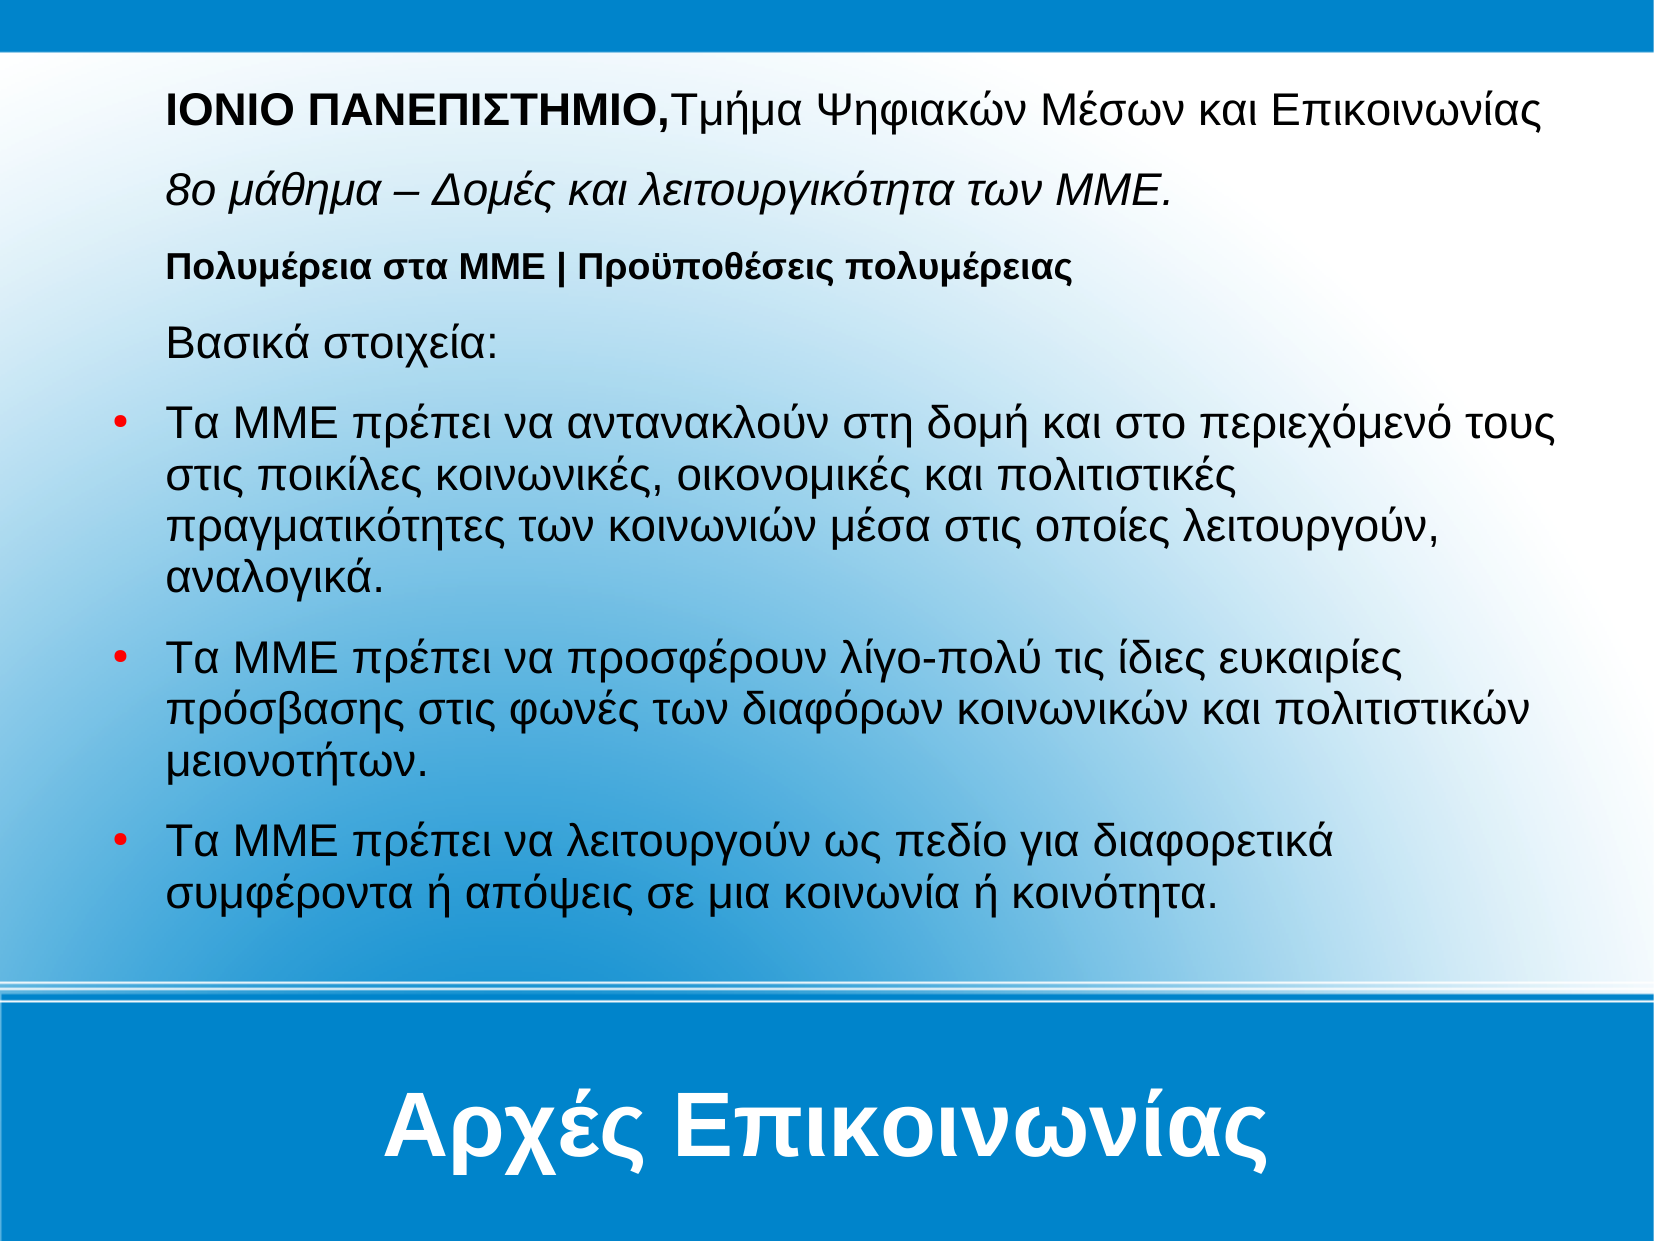

ΙΟΝΙΟ ΠΑΝΕΠΙΣΤΗΜΙΟ,Τμήμα Ψηφιακών Μέσων και Επικοινωνίας
8ο μάθημα – Δομές και λειτουργικότητα των ΜΜΕ.
Πολυμέρεια στα ΜΜΕ | Προϋποθέσεις πολυμέρειας
Βασικά στοιχεία:
Τα ΜΜΕ πρέπει να αντανακλούν στη δομή και στο περιεχόμενό τους στις ποικίλες κοινωνικές, οικονομικές και πολιτιστικές πραγματικότητες των κοινωνιών μέσα στις οποίες λειτουργούν, αναλογικά.
Τα ΜΜΕ πρέπει να προσφέρουν λίγο-πολύ τις ίδιες ευκαιρίες πρόσβασης στις φωνές των διαφόρων κοινωνικών και πολιτιστικών μειονοτήτων.
Τα ΜΜΕ πρέπει να λειτουργούν ως πεδίο για διαφορετικά συμφέροντα ή απόψεις σε μια κοινωνία ή κοινότητα.
# Αρχές Επικοινωνίας